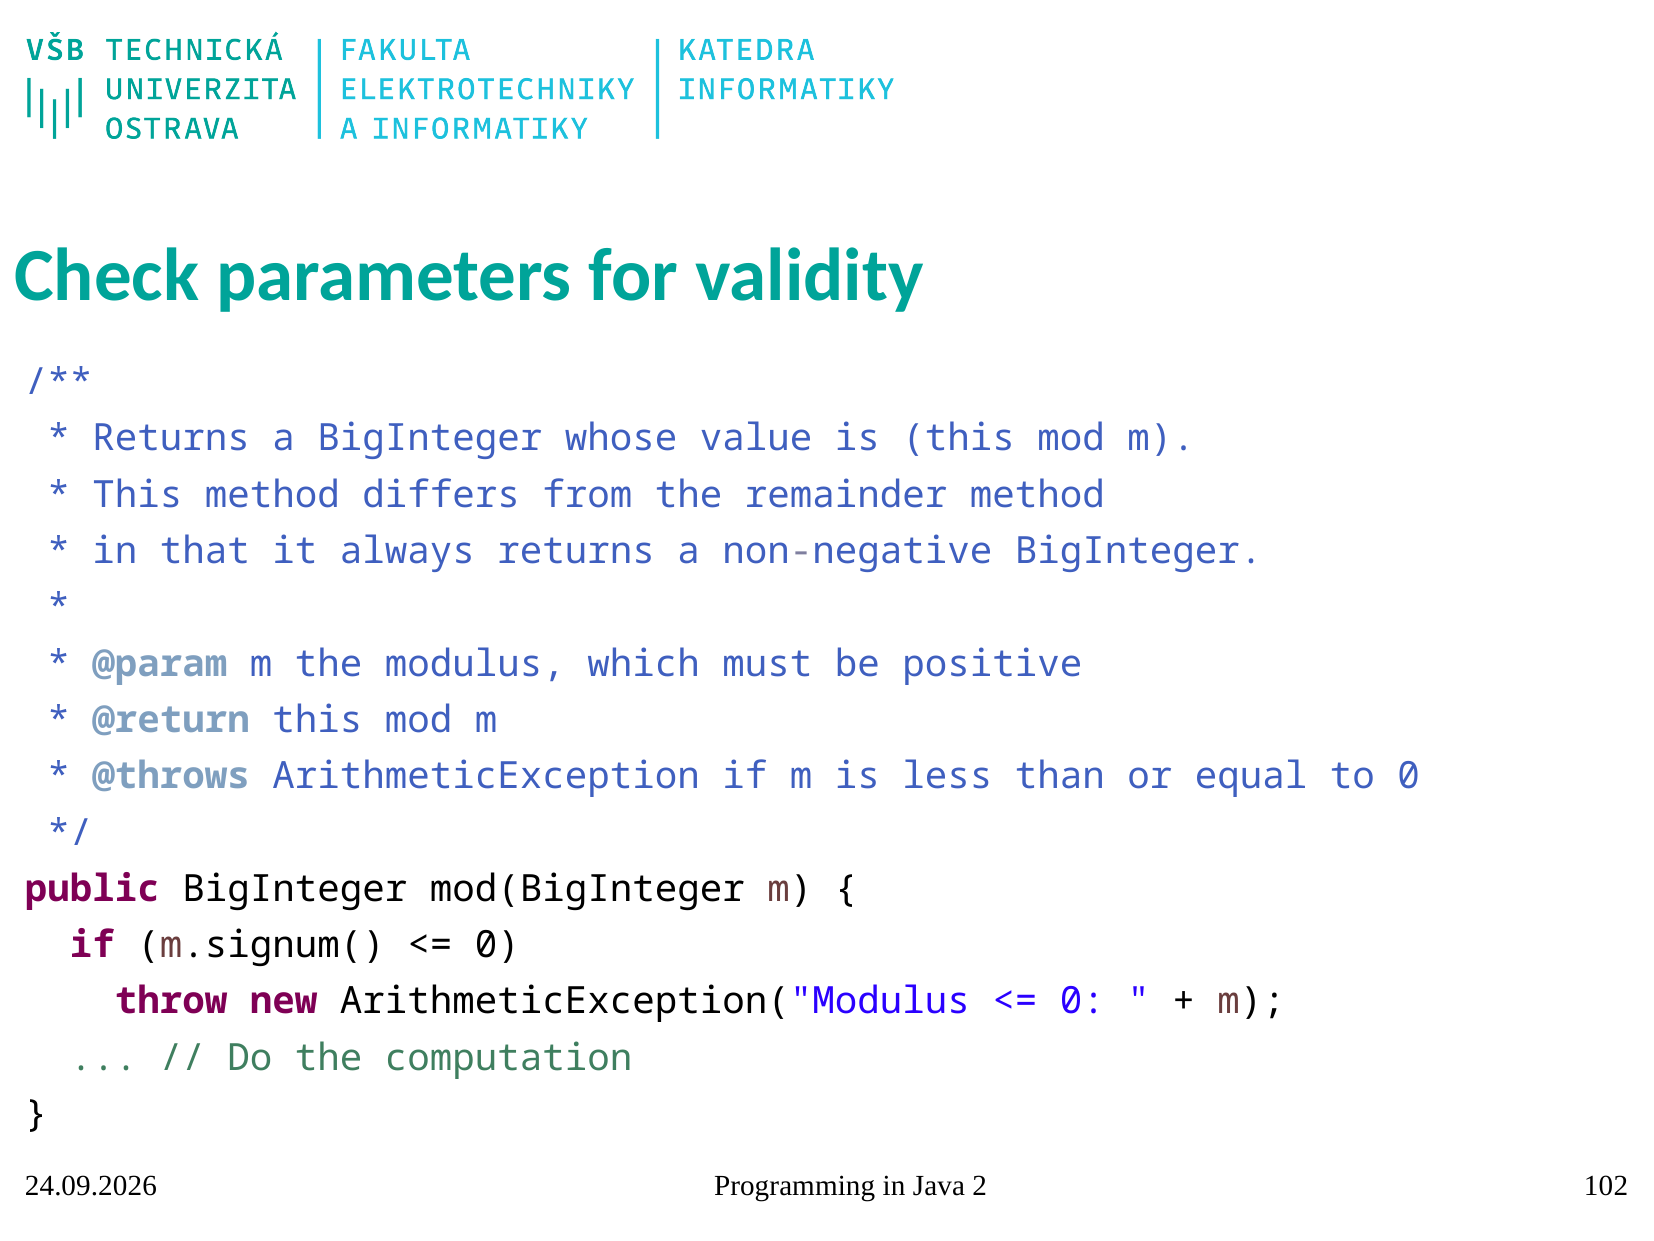

# Check parameters for validity
/**
 * Returns a BigInteger whose value is (this mod m).
 * This method differs from the remainder method
 * in that it always returns a non-negative BigInteger.
 *
 * @param m the modulus, which must be positive
 * @return this mod m
 * @throws ArithmeticException if m is less than or equal to 0
 */
public BigInteger mod(BigInteger m) {
 if (m.signum() <= 0)
 throw new ArithmeticException("Modulus <= 0: " + m);
 ... // Do the computation
}
Programming in Java 2
102